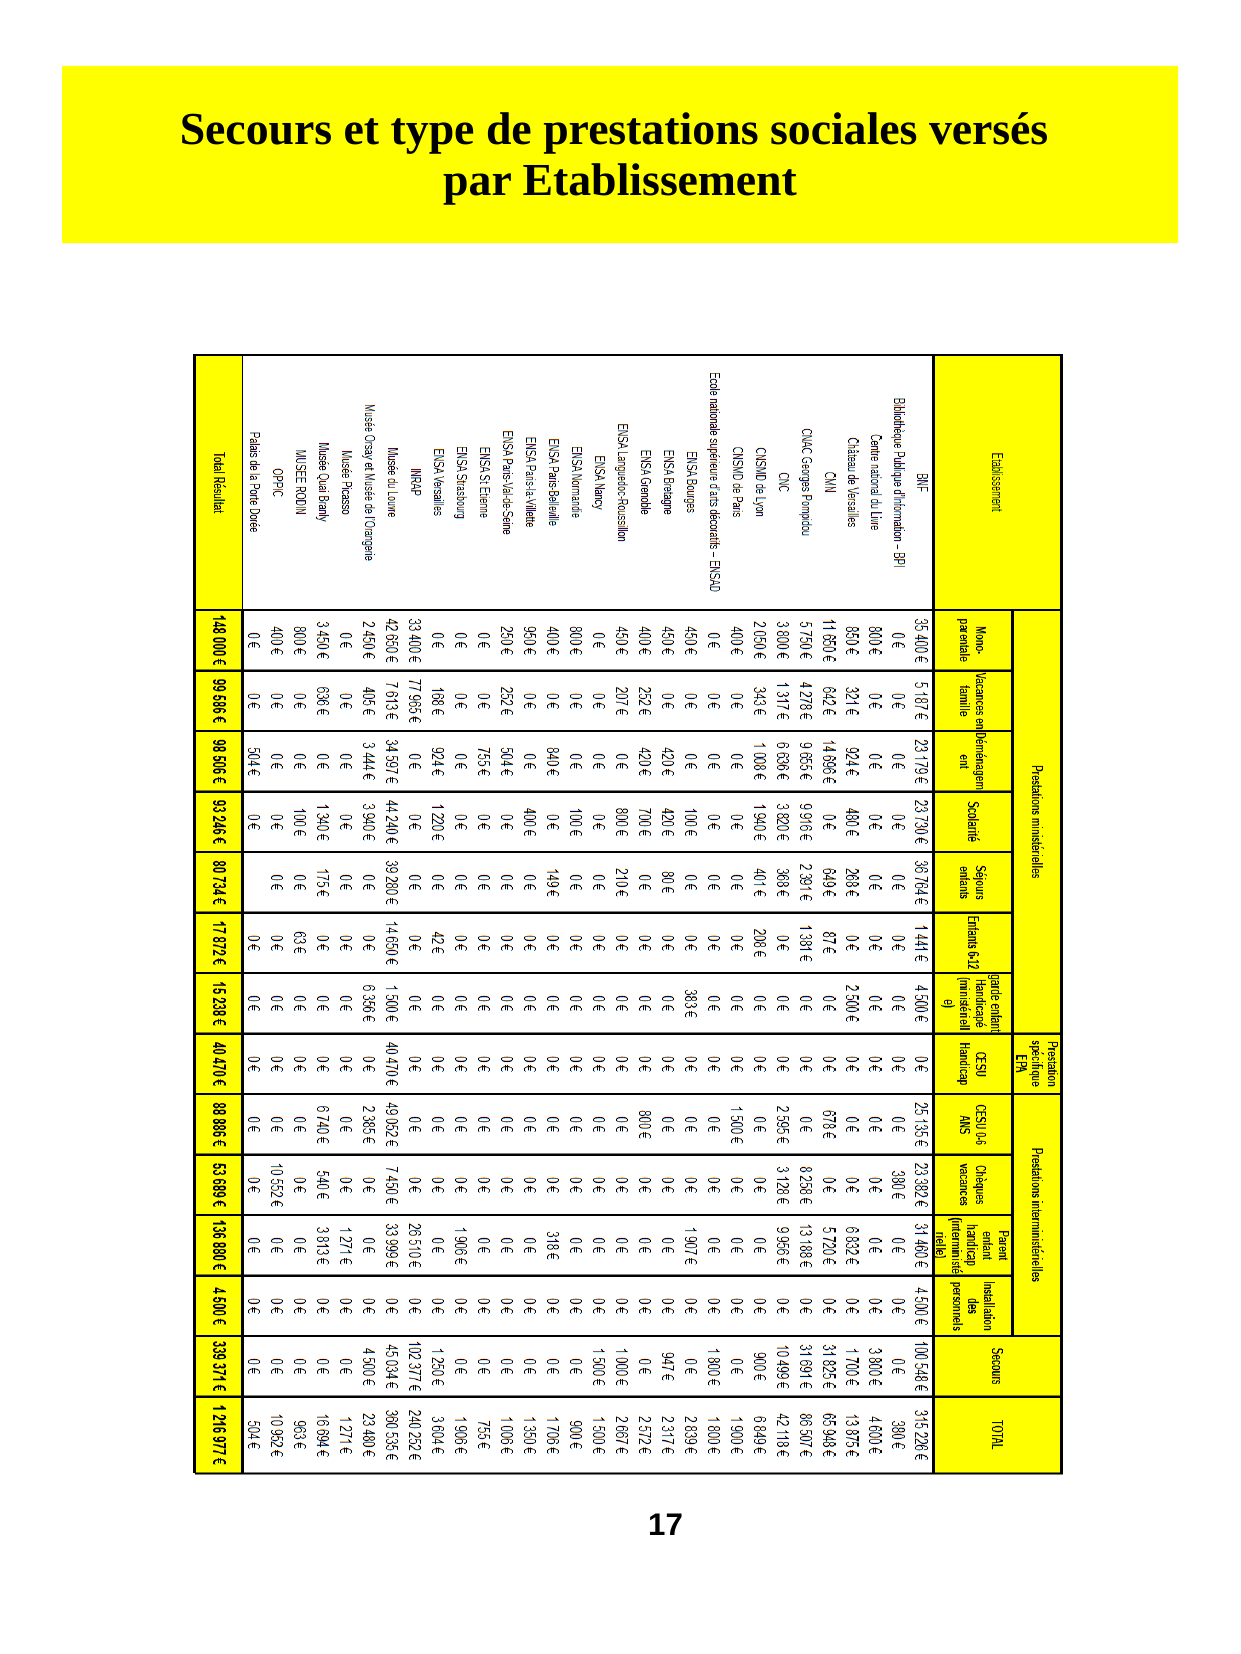

#
Secours et type de prestations sociales versés
par Etablissement